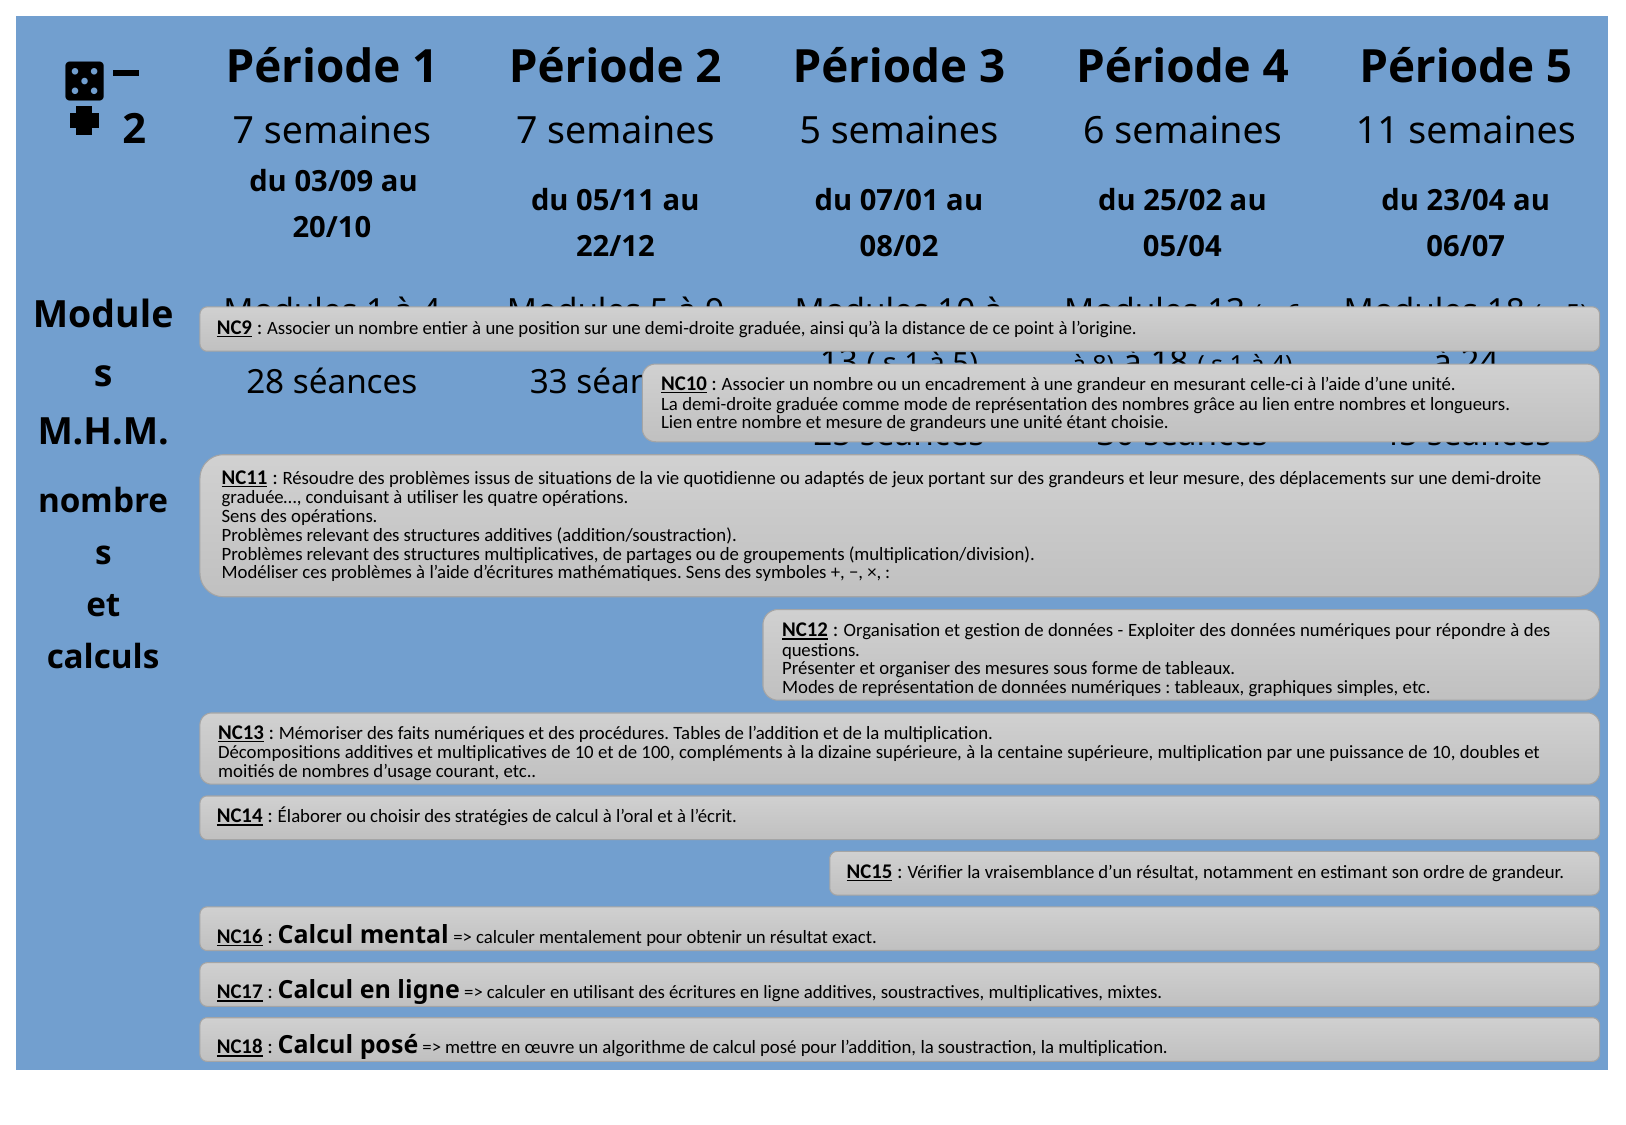

| | Période 1 7 semaines  du 03/09 au 20/10 | Période 2 7 semaines   du 05/11 au 22/12 | Période 3 5 semaines   du 07/01 au 08/02 | Période 4 6 semaines   du 25/02 au 05/04 | Période 5 11 semaines   du 23/04 au 06/07 |
| --- | --- | --- | --- | --- | --- |
| Modules M.H.M. | Modules 1 à 4   28 séances | Modules 5 à 9   33 séances | Modules 10 à 13 ( s 1 à 5)   25 séances | Modules 13 ( s 6 à 8) à 18 ( s 1 à 4)   30 séances | Modules 18 ( s 5) à 24   45 séances |
| nombres et calculs | | | | | |
2
NC9 : Associer un nombre entier à une position sur une demi-droite graduée, ainsi qu’à la distance de ce point à l’origine.
NC10 : Associer un nombre ou un encadrement à une grandeur en mesurant celle-ci à l’aide d’une unité.
La demi-droite graduée comme mode de représentation des nombres grâce au lien entre nombres et longueurs.
Lien entre nombre et mesure de grandeurs une unité étant choisie.
NC11 : Résoudre des problèmes issus de situations de la vie quotidienne ou adaptés de jeux portant sur des grandeurs et leur mesure, des déplacements sur une demi-droite graduée…, conduisant à utiliser les quatre opérations.
Sens des opérations.
Problèmes relevant des structures additives (addition/soustraction).
Problèmes relevant des structures multiplicatives, de partages ou de groupements (multiplication/division).
Modéliser ces problèmes à l’aide d’écritures mathématiques. Sens des symboles +, −, ×, :
NC12 : Organisation et gestion de données - Exploiter des données numériques pour répondre à des questions.
Présenter et organiser des mesures sous forme de tableaux.
Modes de représentation de données numériques : tableaux, graphiques simples, etc.
NC13 : Mémoriser des faits numériques et des procédures. Tables de l’addition et de la multiplication.
Décompositions additives et multiplicatives de 10 et de 100, compléments à la dizaine supérieure, à la centaine supérieure, multiplication par une puissance de 10, doubles et moitiés de nombres d’usage courant, etc..
NC14 : Élaborer ou choisir des stratégies de calcul à l’oral et à l’écrit.
NC15 : Vérifier la vraisemblance d’un résultat, notamment en estimant son ordre de grandeur.
NC16 : Calcul mental => calculer mentalement pour obtenir un résultat exact.
NC17 : Calcul en ligne => calculer en utilisant des écritures en ligne additives, soustractives, multiplicatives, mixtes.
NC18 : Calcul posé => mettre en œuvre un algorithme de calcul posé pour l’addition, la soustraction, la multiplication.